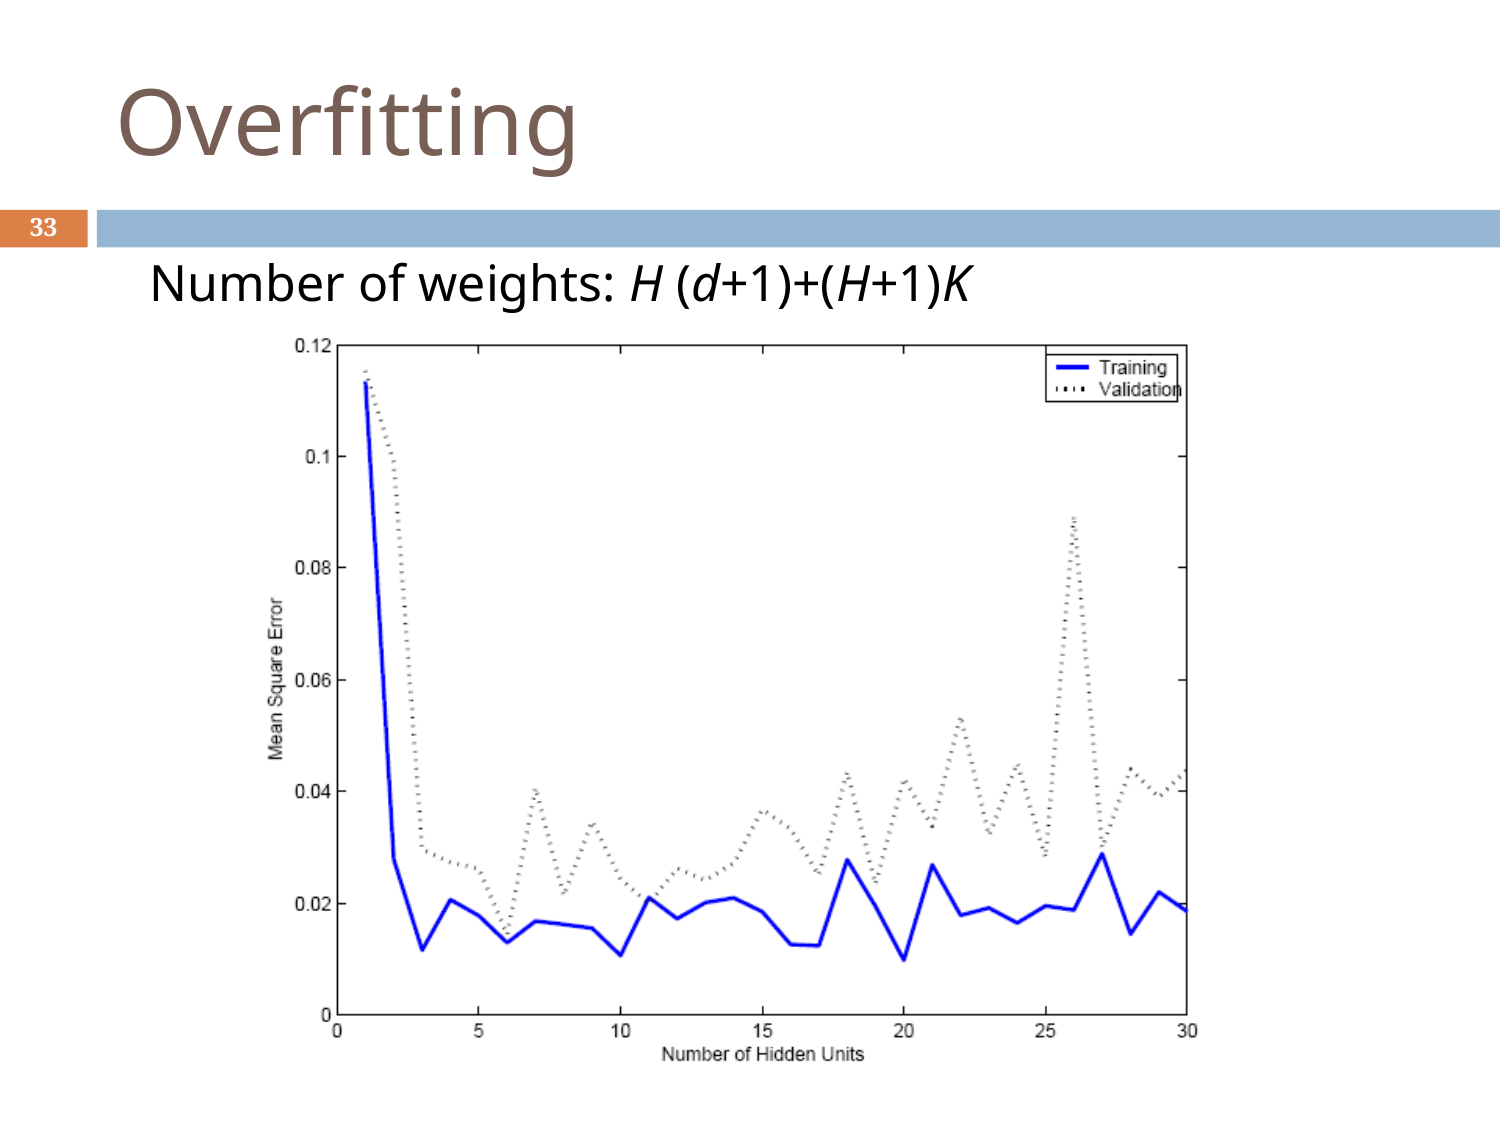

# Overfitting
Number of weights: H (d+1)+(H+1)K